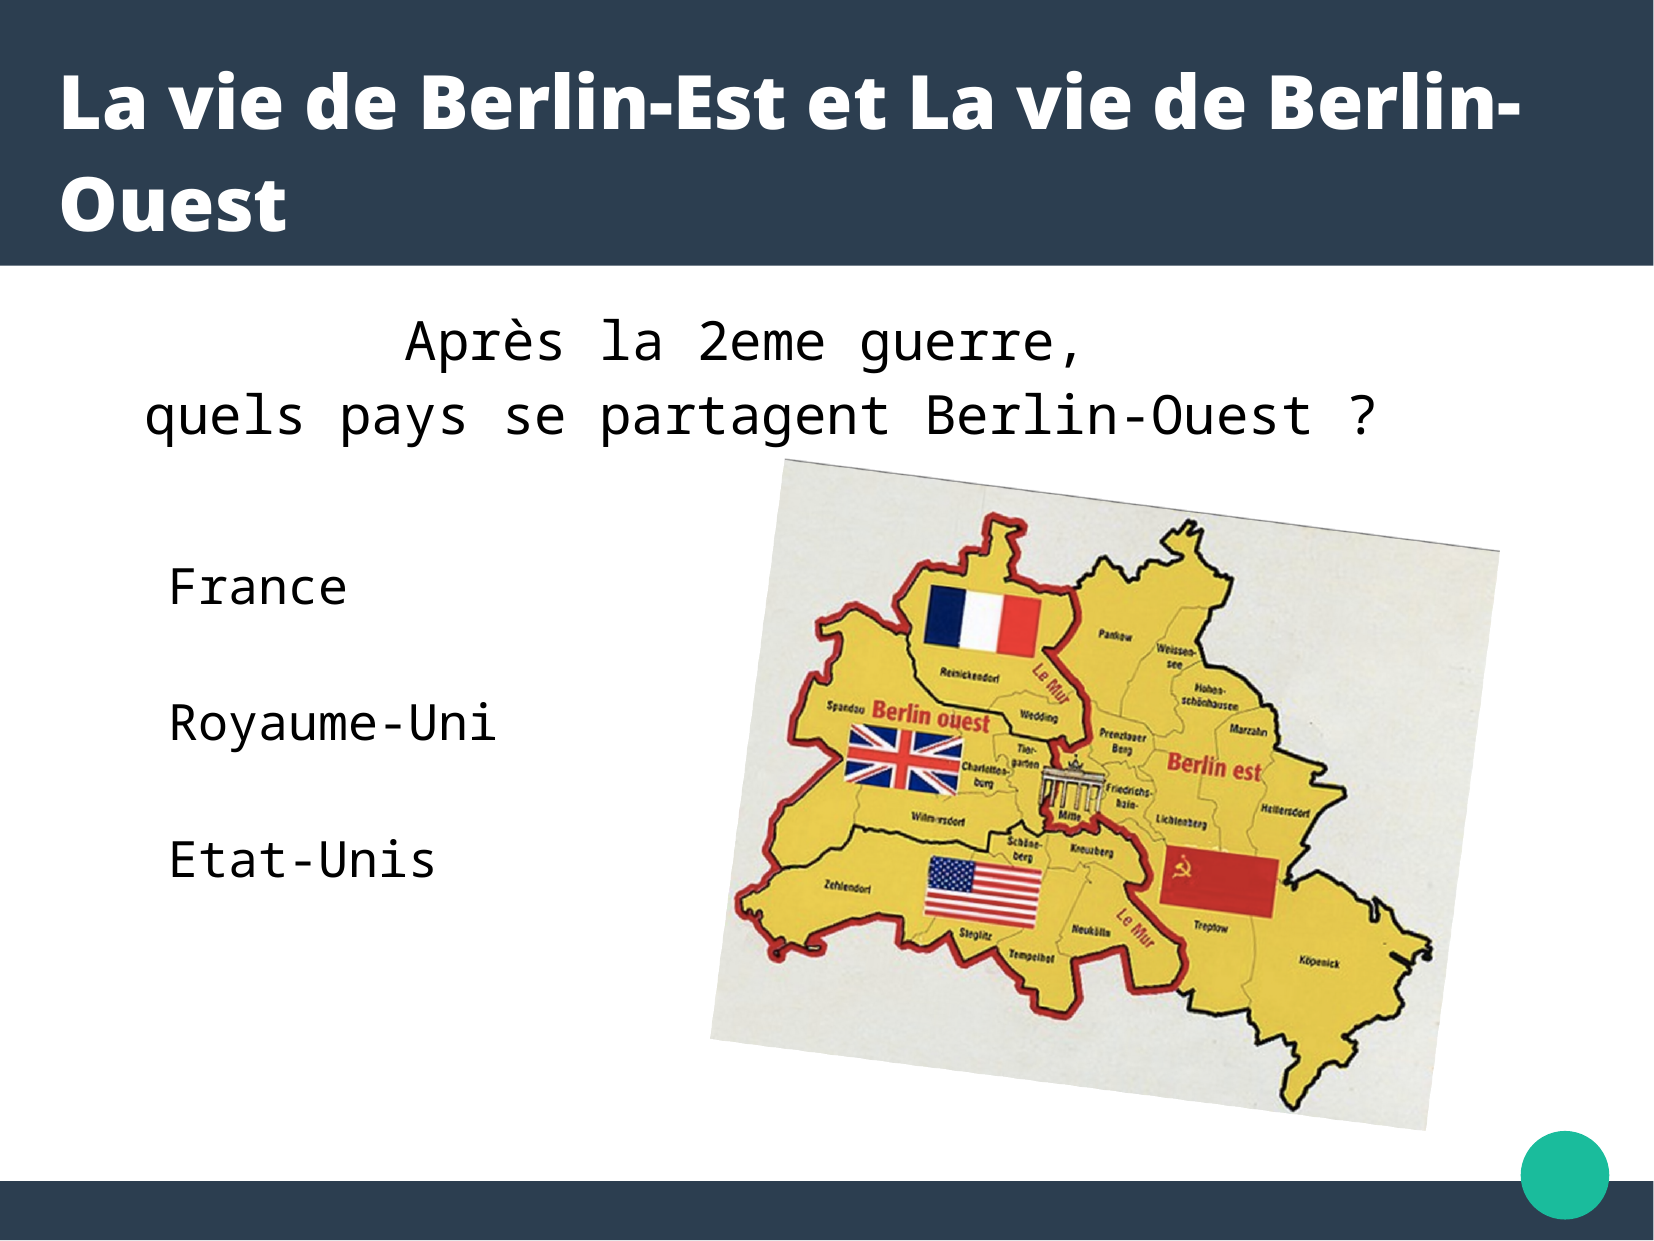

# La vie de Berlin-Est et La vie de Berlin-Ouest
Après la 2eme guerre,
quels pays se partagent Berlin-Ouest ?
France
Royaume-Uni
Etat-Unis